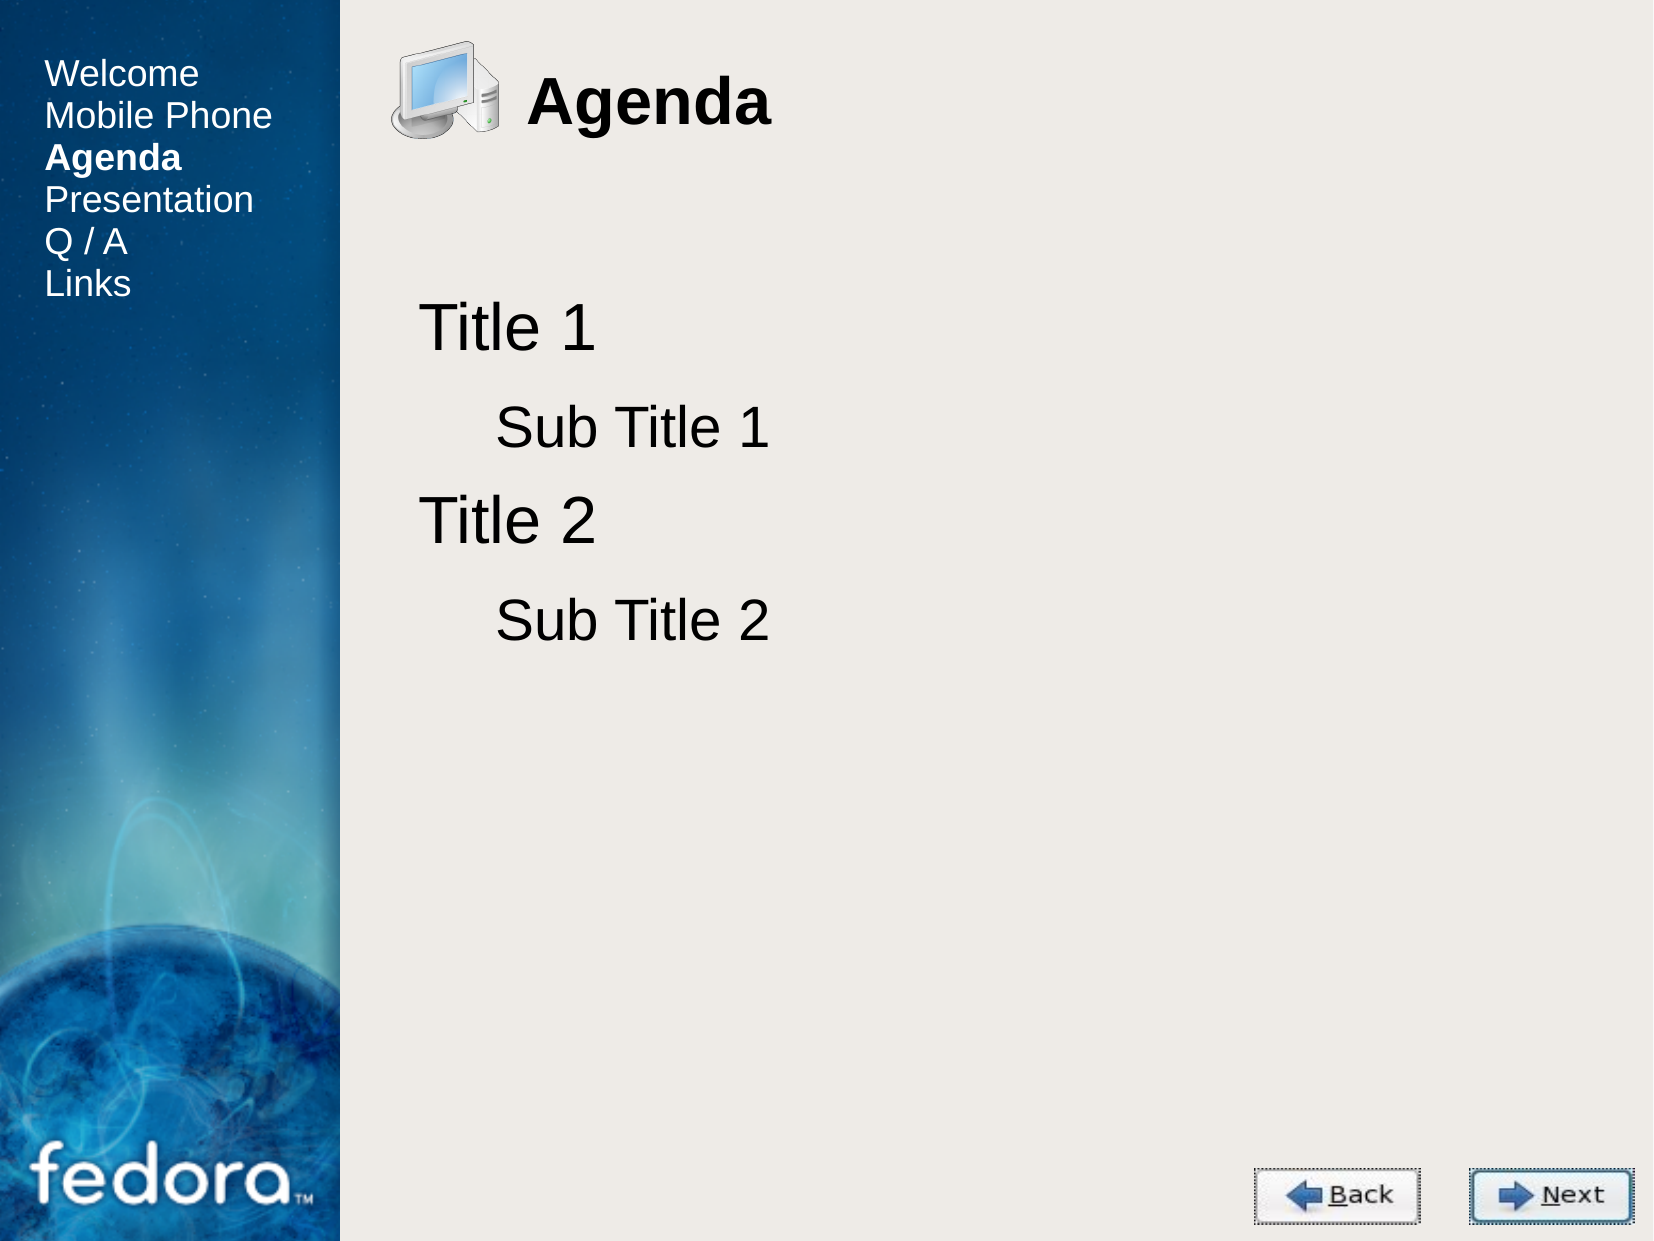

Welcome
Mobile Phone
Agenda
Presentation
Q / A
Links
# Agenda
Agenda
Title 1
Sub Title 1
Title 2
Sub Title 2